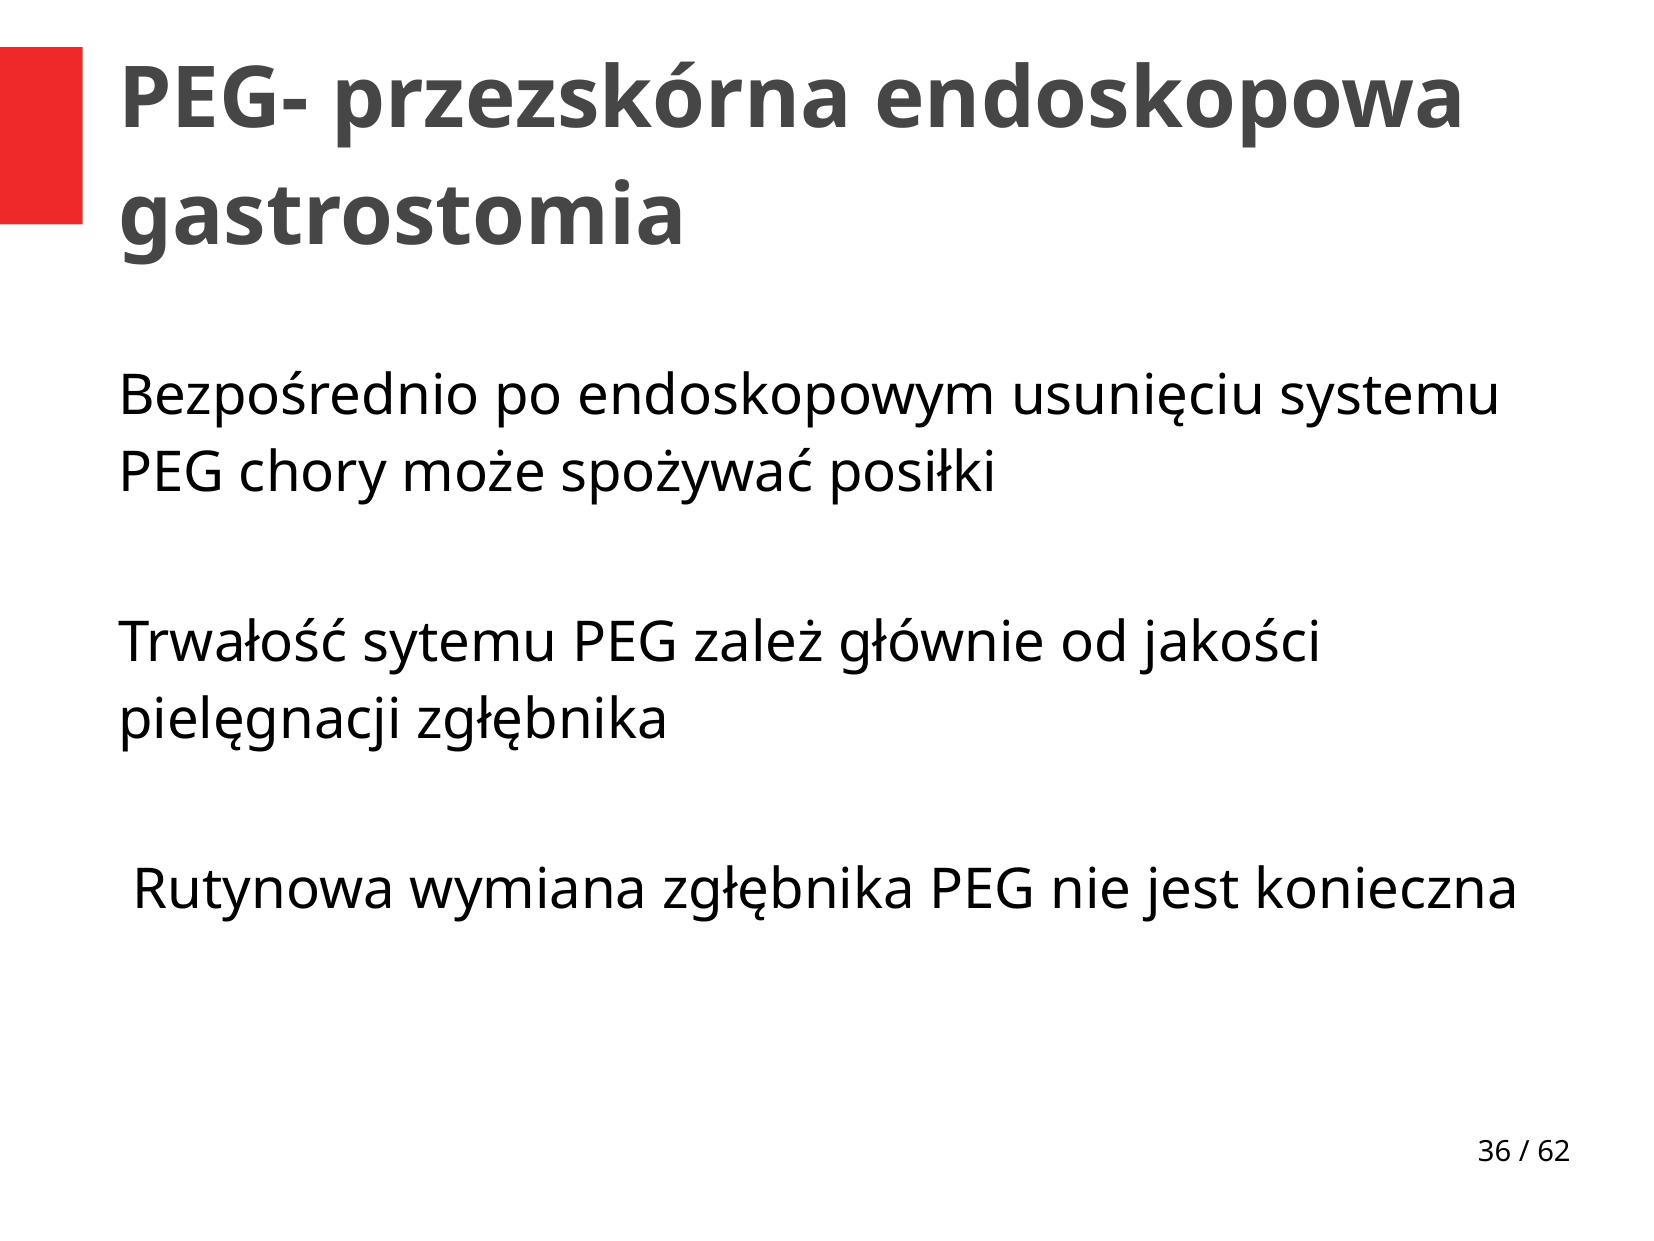

# PEG- przezskórna endoskopowa gastrostomia
Bezpośrednio po endoskopowym usunięciu systemu PEG chory może spożywać posiłki
Trwałość sytemu PEG zależ głównie od jakości pielęgnacji zgłębnika
 Rutynowa wymiana zgłębnika PEG nie jest konieczna
36